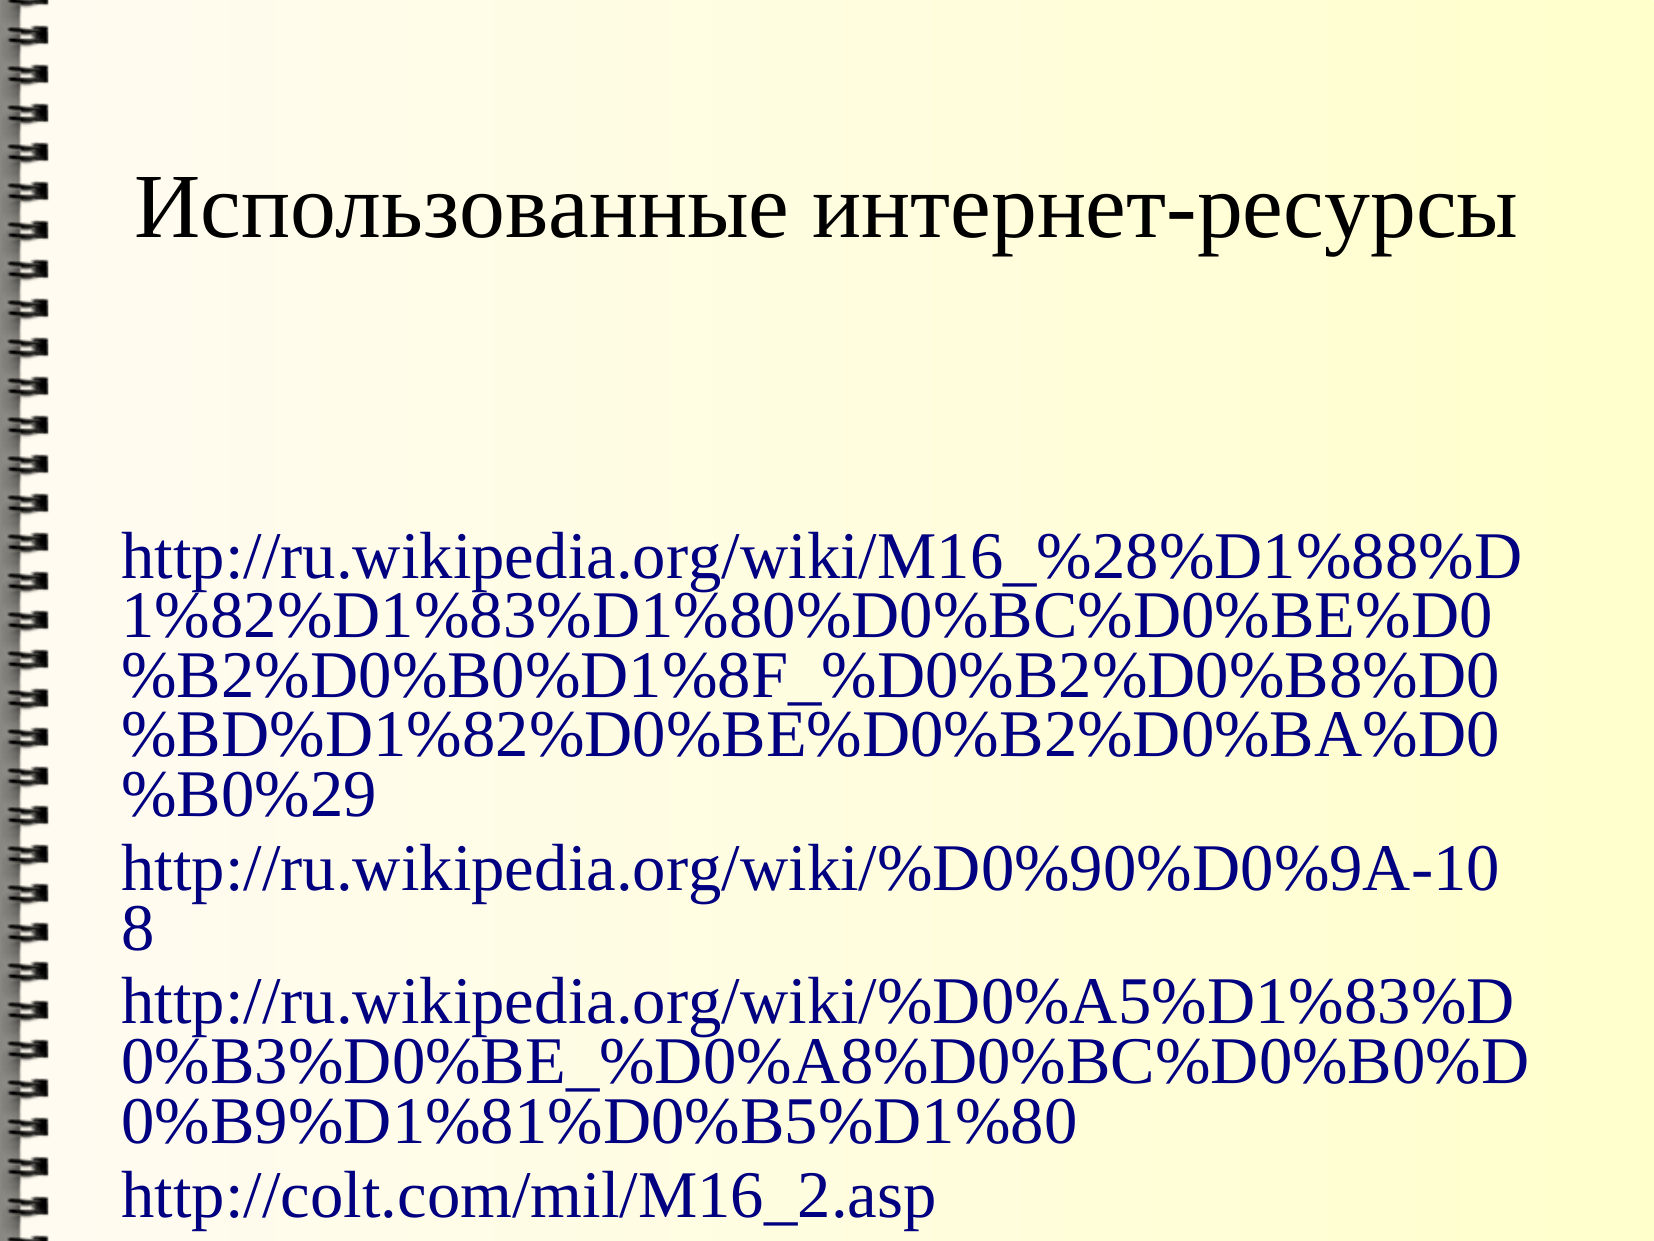

# Использованные интернет-ресурсы
http://ru.wikipedia.org/wiki/M16_%28%D1%88%D1%82%D1%83%D1%80%D0%BC%D0%BE%D0%B2%D0%B0%D1%8F_%D0%B2%D0%B8%D0%BD%D1%82%D0%BE%D0%B2%D0%BA%D0%B0%29
http://ru.wikipedia.org/wiki/%D0%90%D0%9A-108
http://ru.wikipedia.org/wiki/%D0%A5%D1%83%D0%B3%D0%BE_%D0%A8%D0%BC%D0%B0%D0%B9%D1%81%D0%B5%D1%80
http://colt.com/mil/M16_2.asp
http://www.gewehr.ru/assaultrifles/217-stg.-44-mp-43mp-44.html